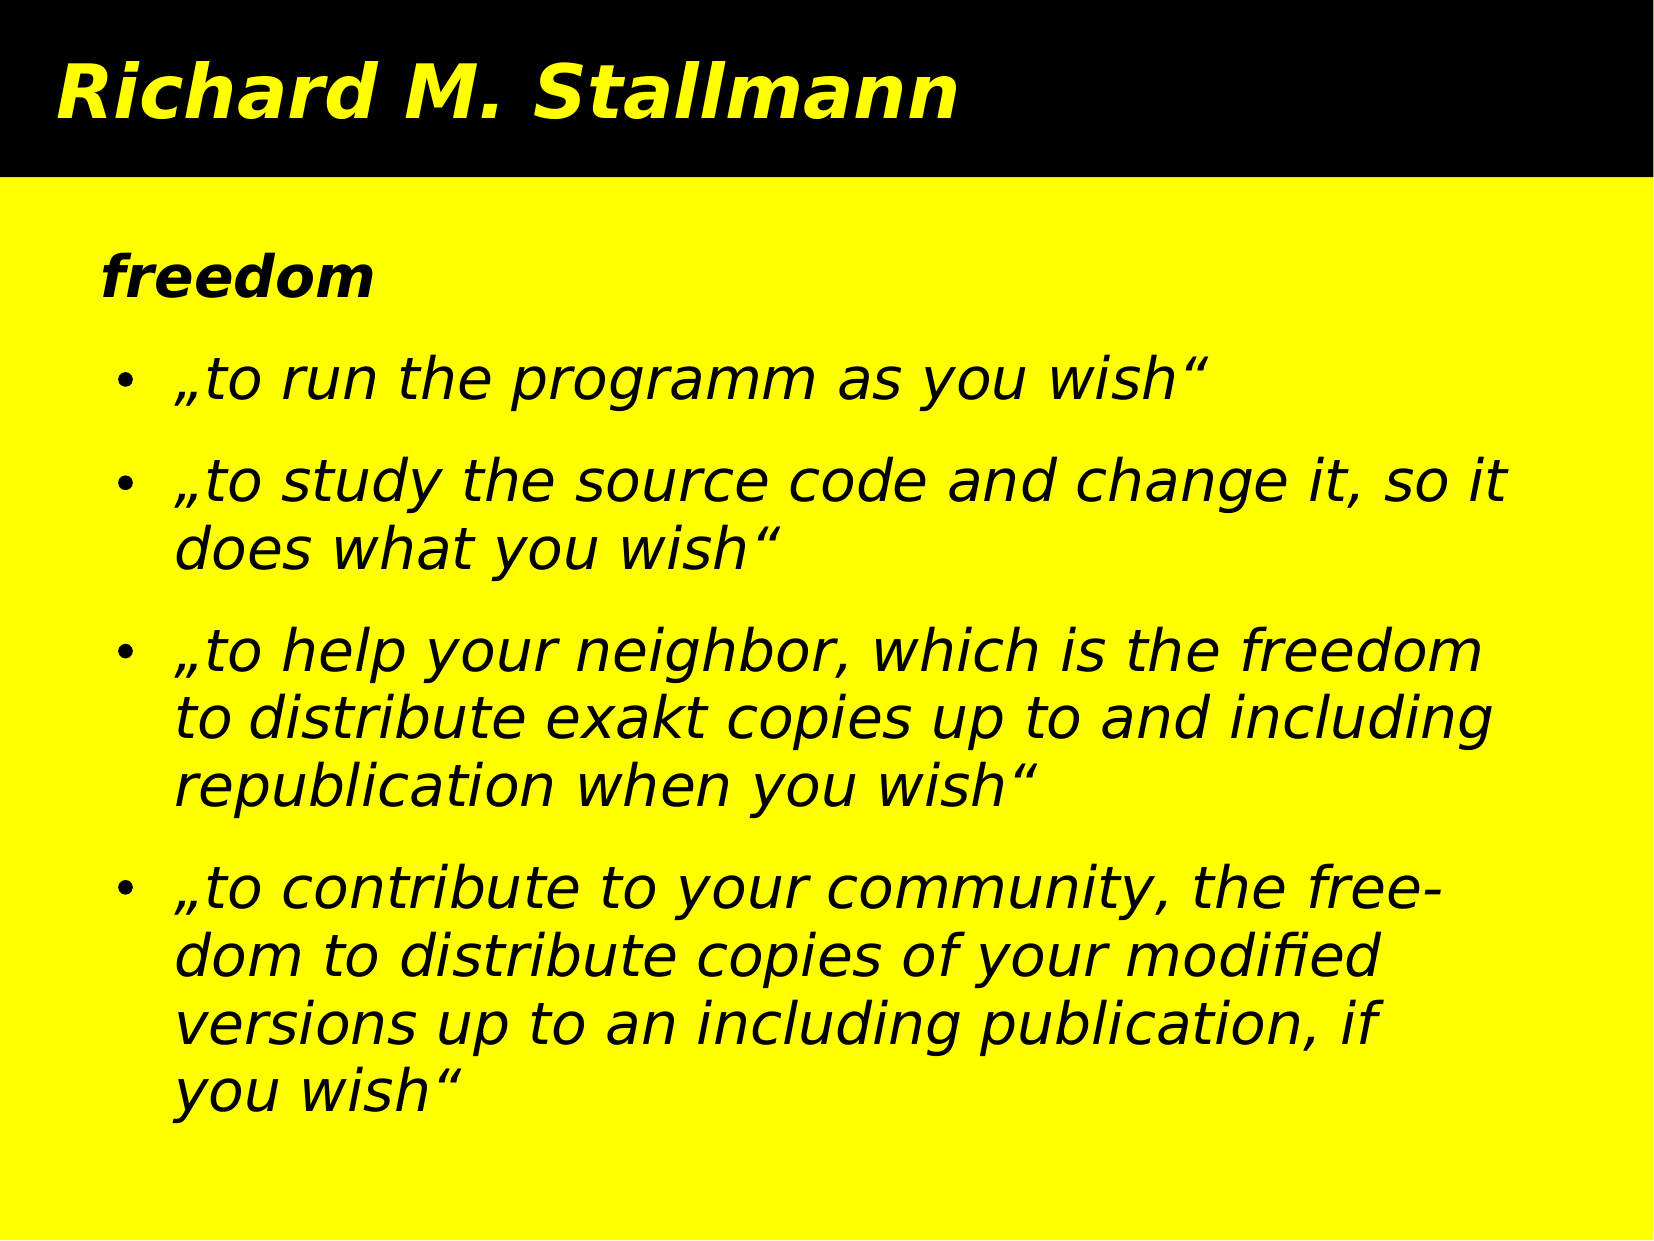

Richard M. Stallmann
freedom
	„to run the programm as you wish“
	„to study the source code and change it, so it
	does what you wish“
	„to help your neighbor, which is the freedom
	to	distribute exakt copies up to and including
	republication when you wish“
	„to contribute to your community, the free-
	dom	to distribute copies of your modified
	versions up to an including publication, if
	you wish“